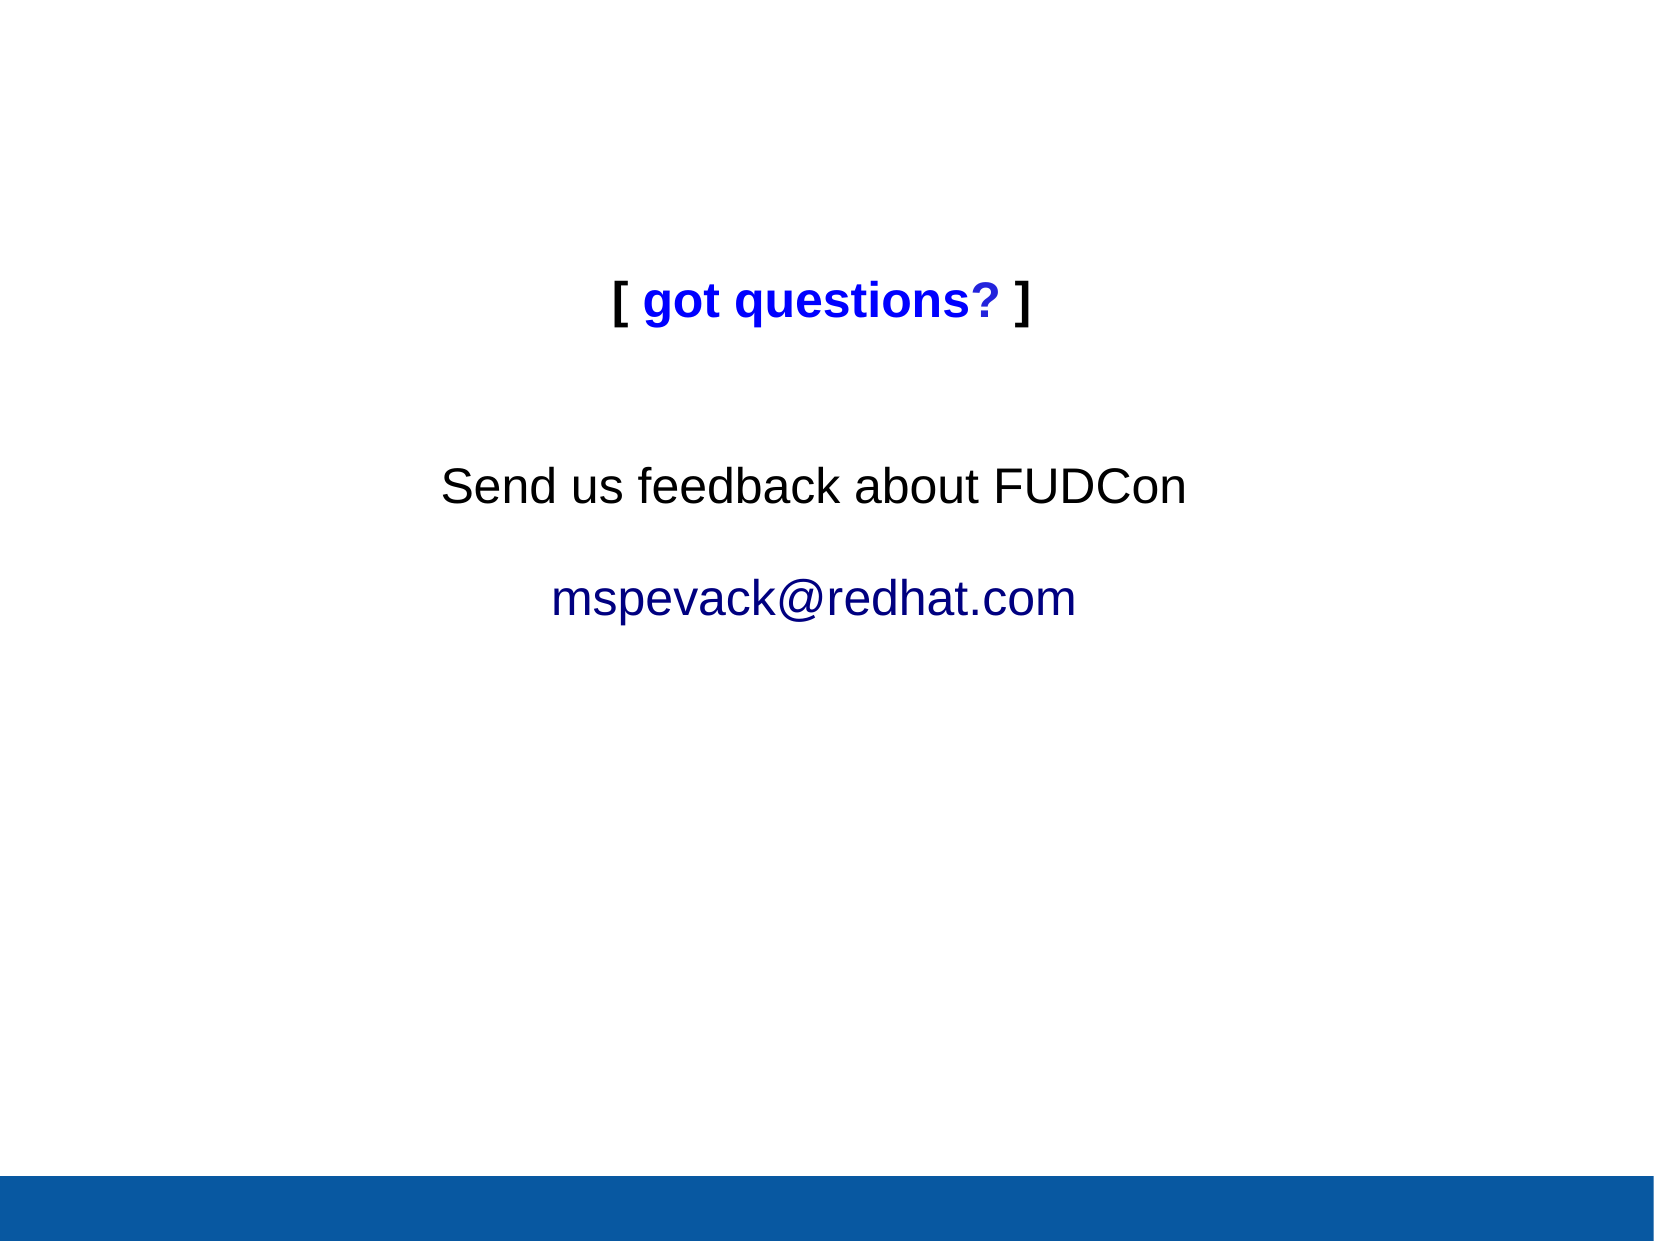

[ got questions? ]
Send us feedback about FUDCon
mspevack@redhat.com